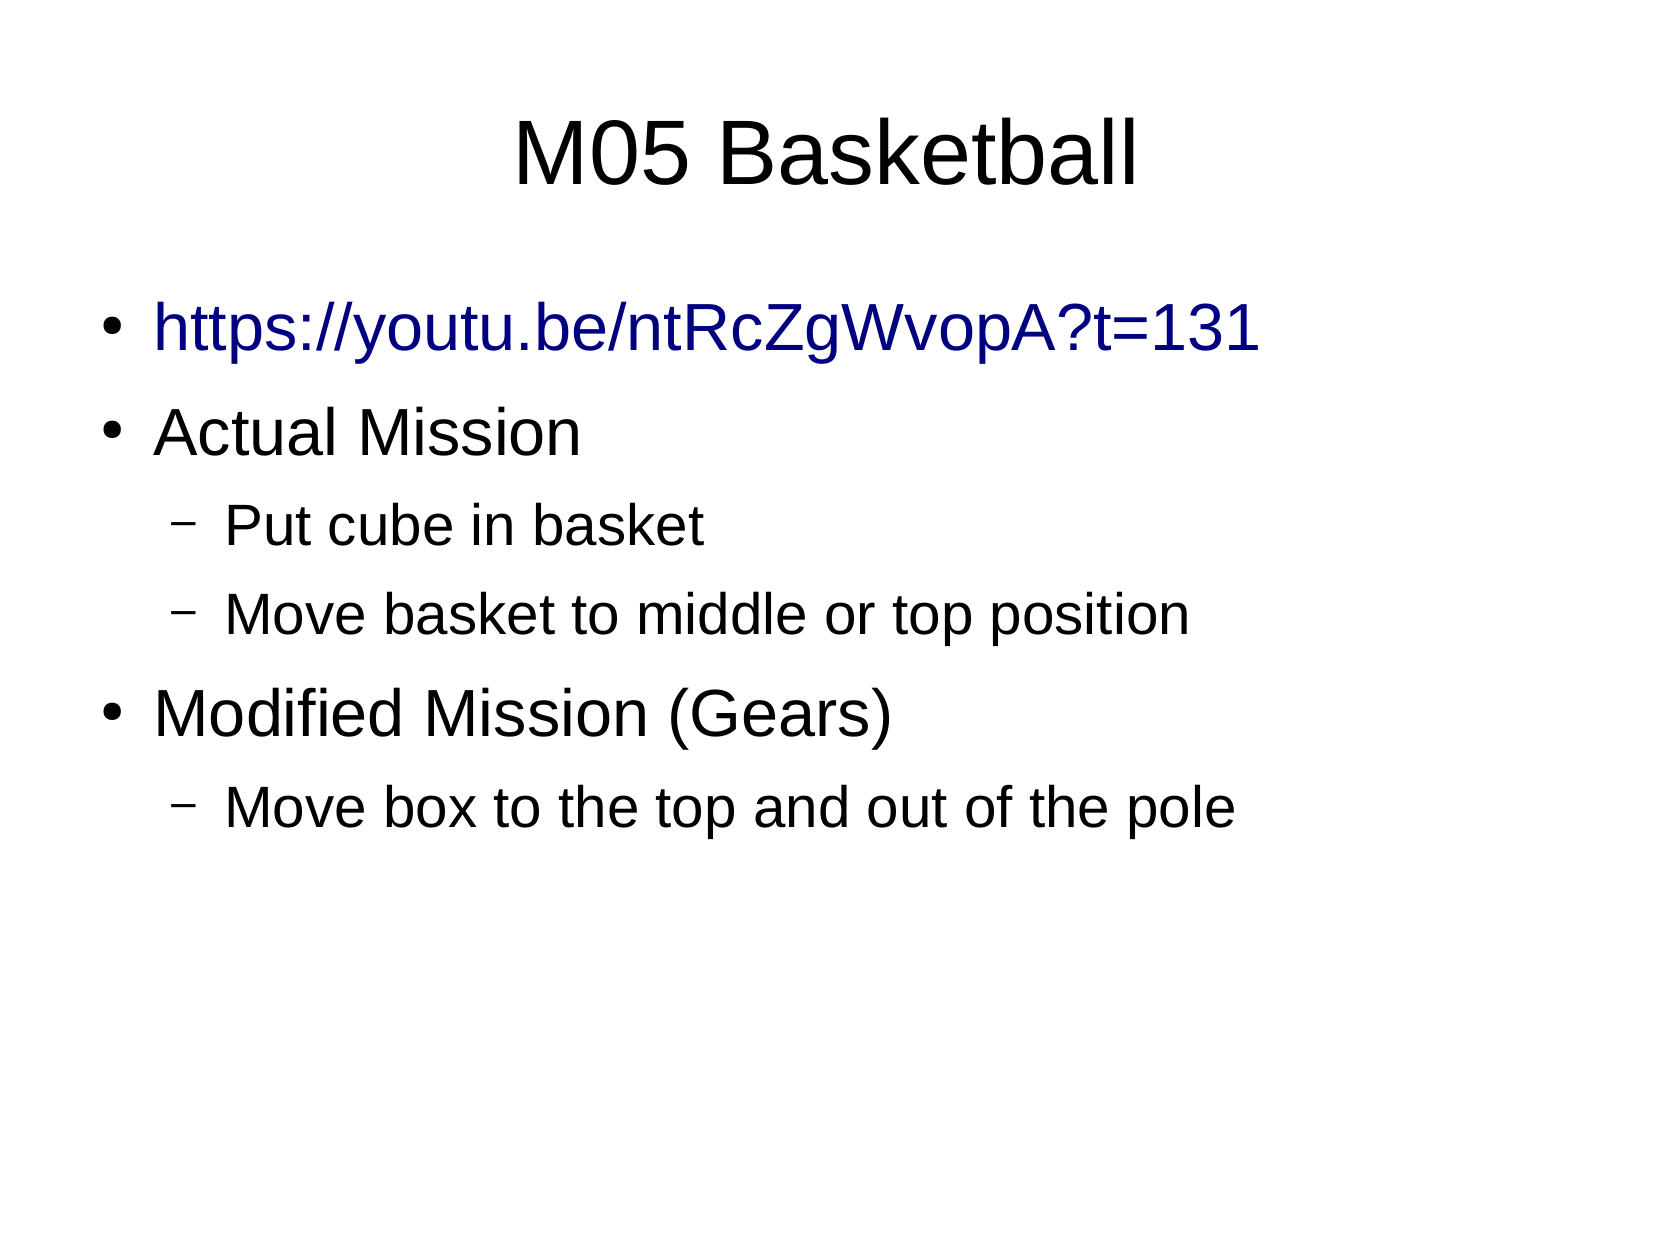

# M05 Basketball
https://youtu.be/ntRcZgWvopA?t=131
Actual Mission
Put cube in basket
Move basket to middle or top position
Modified Mission (Gears)
Move box to the top and out of the pole